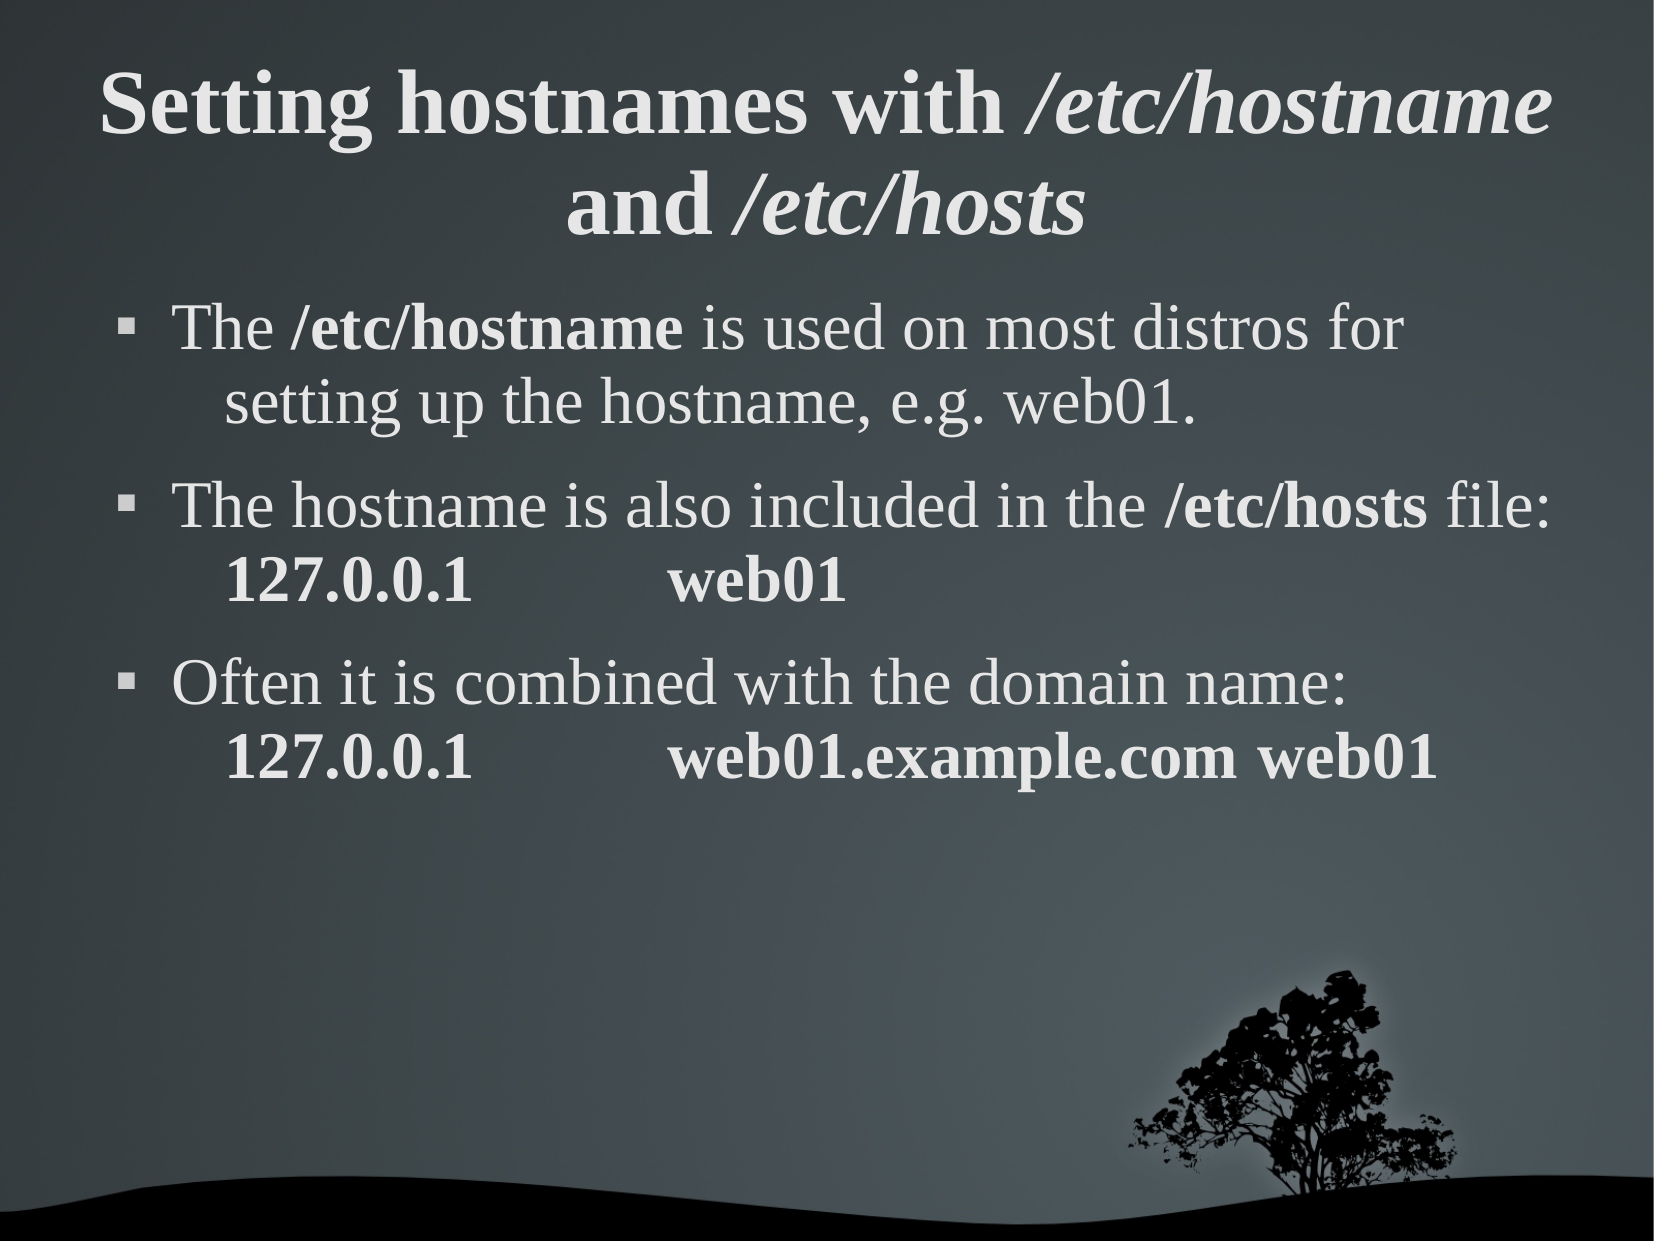

# Setting hostnames with /etc/hostname and /etc/hosts
The /etc/hostname is used on most distros for setting up the hostname, e.g. web01.
The hostname is also included in the /etc/hosts file:
127.0.0.1			web01
Often it is combined with the domain name:
127.0.0.1			web01.example.com	web01